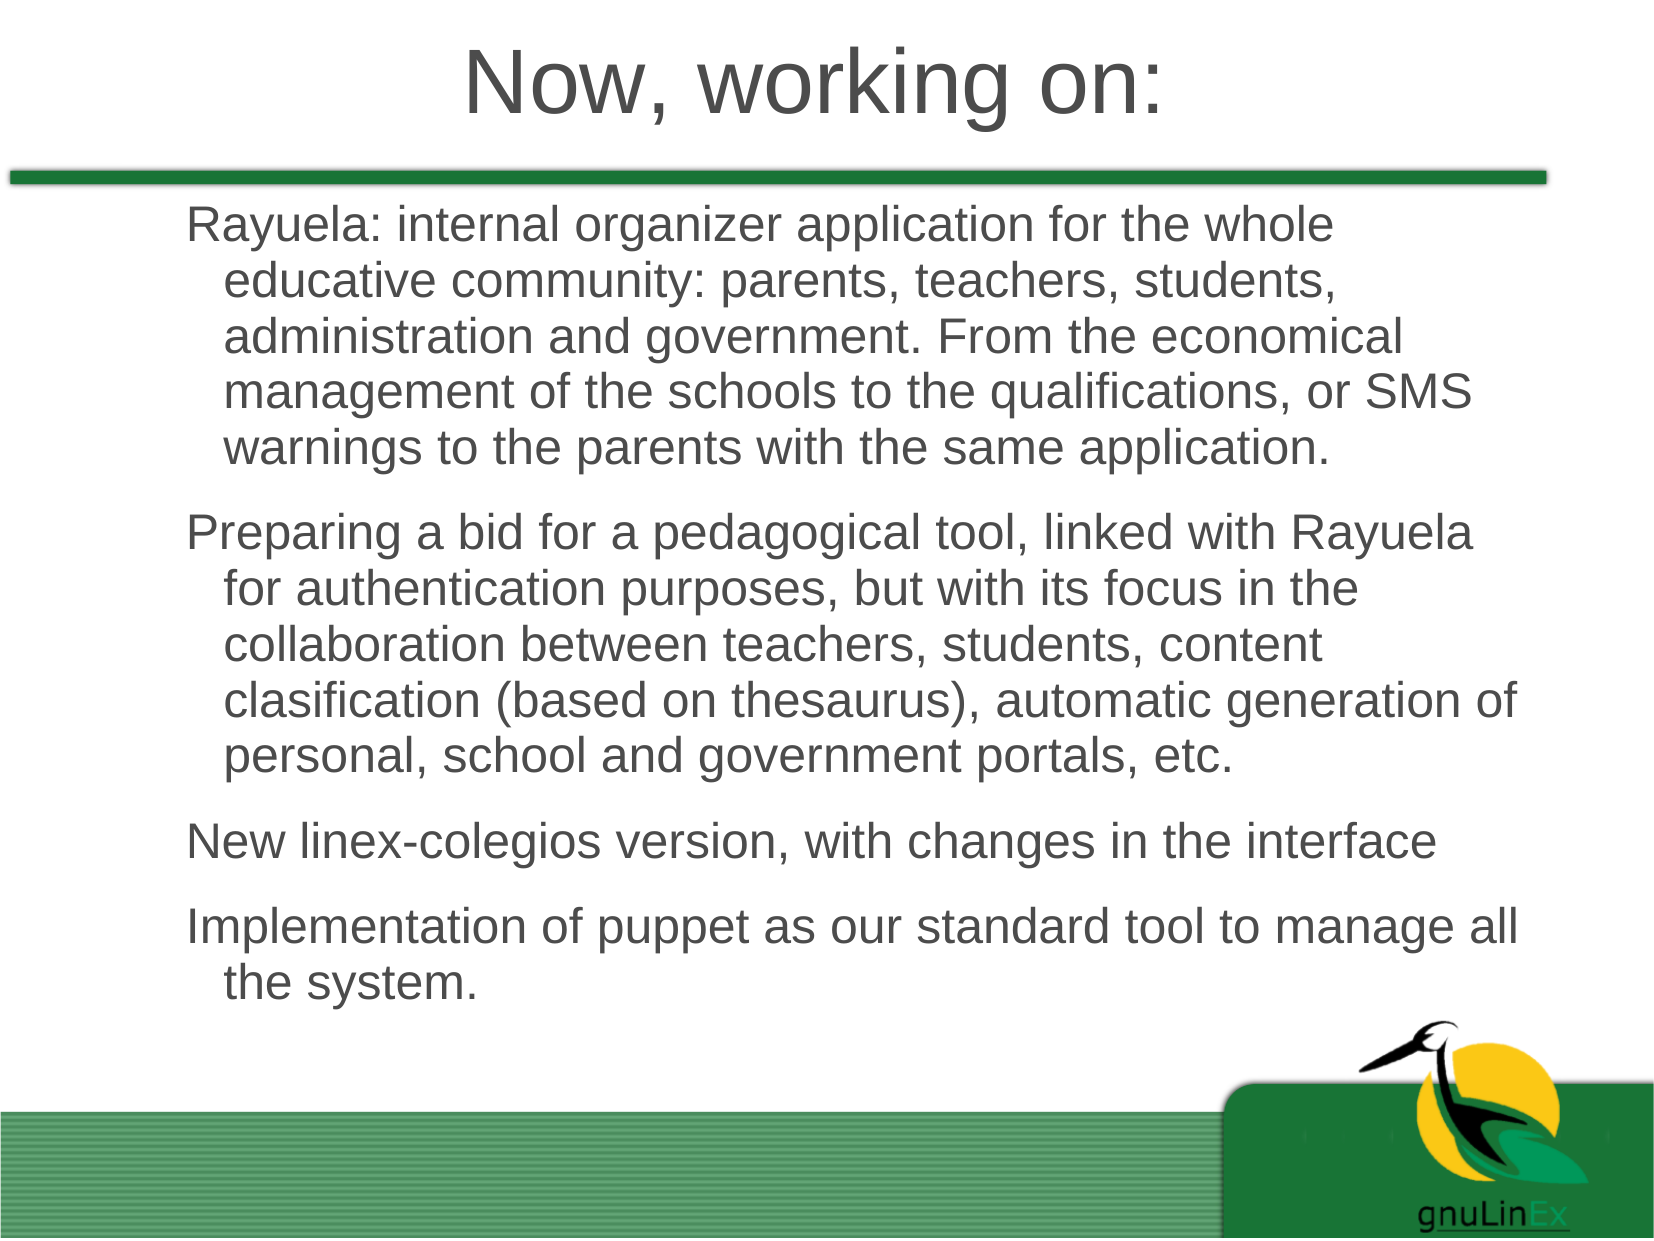

# Now, working on:
Rayuela: internal organizer application for the whole educative community: parents, teachers, students, administration and government. From the economical management of the schools to the qualifications, or SMS warnings to the parents with the same application.
Preparing a bid for a pedagogical tool, linked with Rayuela for authentication purposes, but with its focus in the collaboration between teachers, students, content clasification (based on thesaurus), automatic generation of personal, school and government portals, etc.
New linex-colegios version, with changes in the interface
Implementation of puppet as our standard tool to manage all the system.